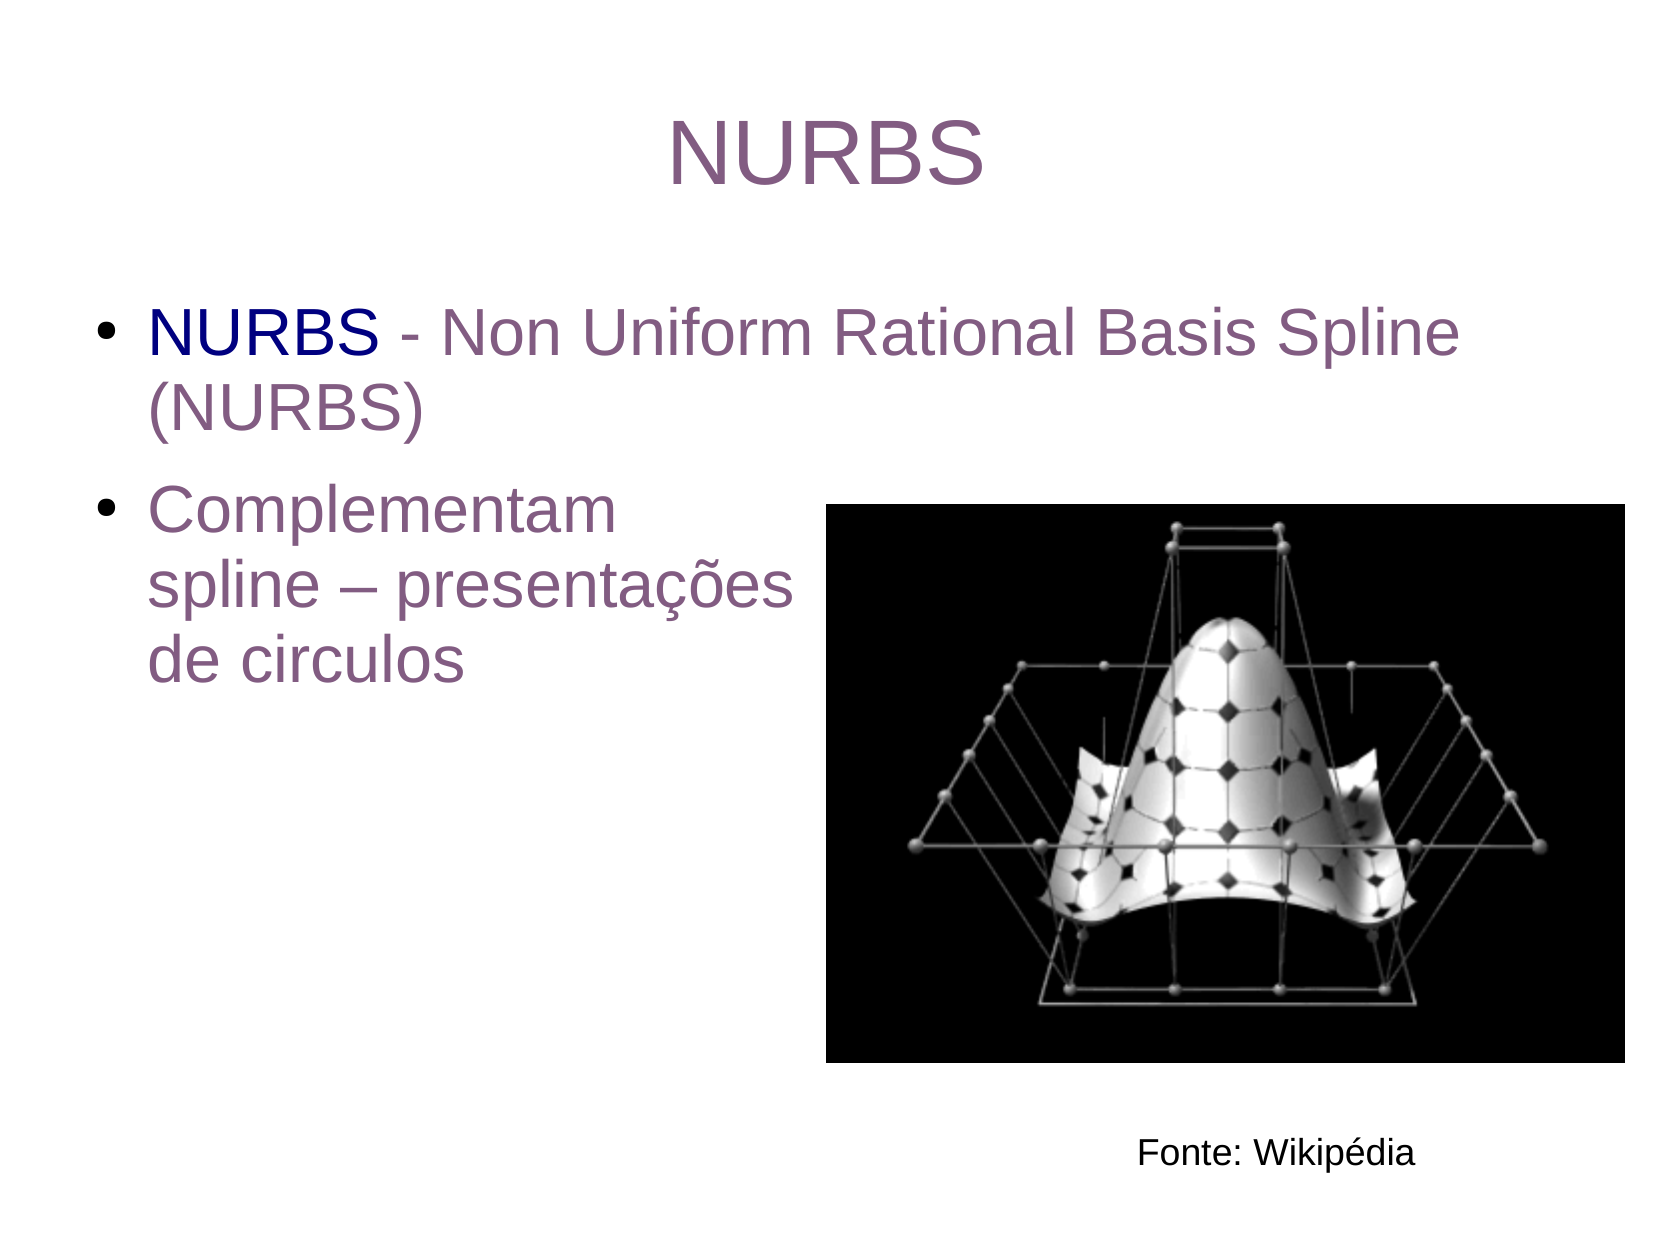

# NURBS
NURBS - Non Uniform Rational Basis Spline (NURBS)
Complementam spline – presentações de circulos
Fonte: Wikipédia